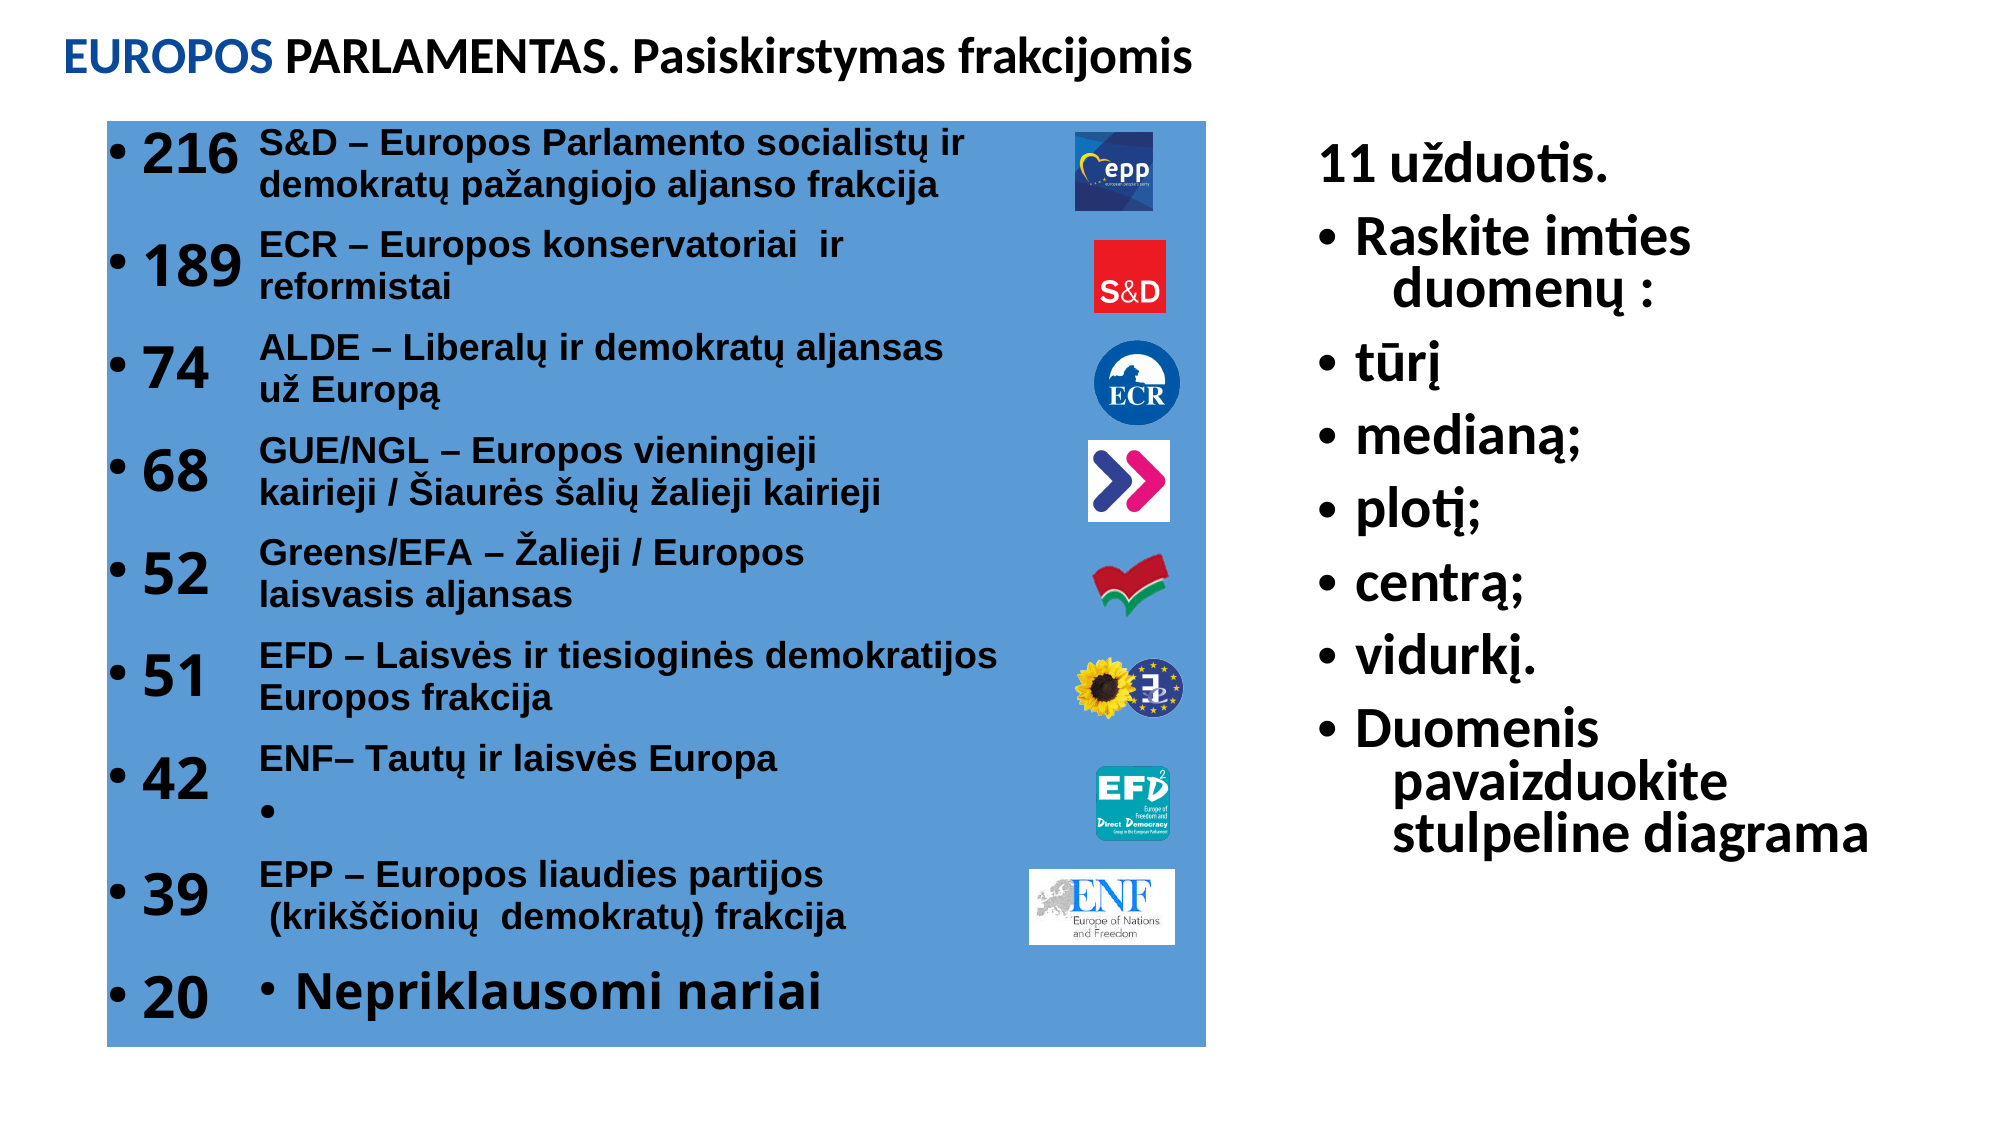

# EUROPOS PARLAMENTAS. Pasiskirstymas frakcijomis
| 216 | S&D – Europos Parlamento socialistų ir demokratų pažangiojo aljanso frakcija |
| --- | --- |
| 189 | ECR – Europos konservatoriai ir reformistai |
| 74 | ALDE – Liberalų ir demokratų aljansas už Europą |
| 68 | GUE/NGL – Europos vieningieji kairieji / Šiaurės šalių žalieji kairieji |
| 52 | Greens/EFA – Žalieji / Europos laisvasis aljansas |
| 51 | EFD – Laisvės ir tiesioginės demokratijos Europos frakcija |
| 42 | ENF– Tautų ir laisvės Europa |
| 39 | EPP – Europos liaudies partijos (krikščionių demokratų) frakcija |
| 20 | Nepriklausomi nariai |
11 užduotis.
Raskite imties duomenų :
tūrį
medianą;
plotį;
centrą;
vidurkį.
Duomenis pavaizduokite stulpeline diagrama